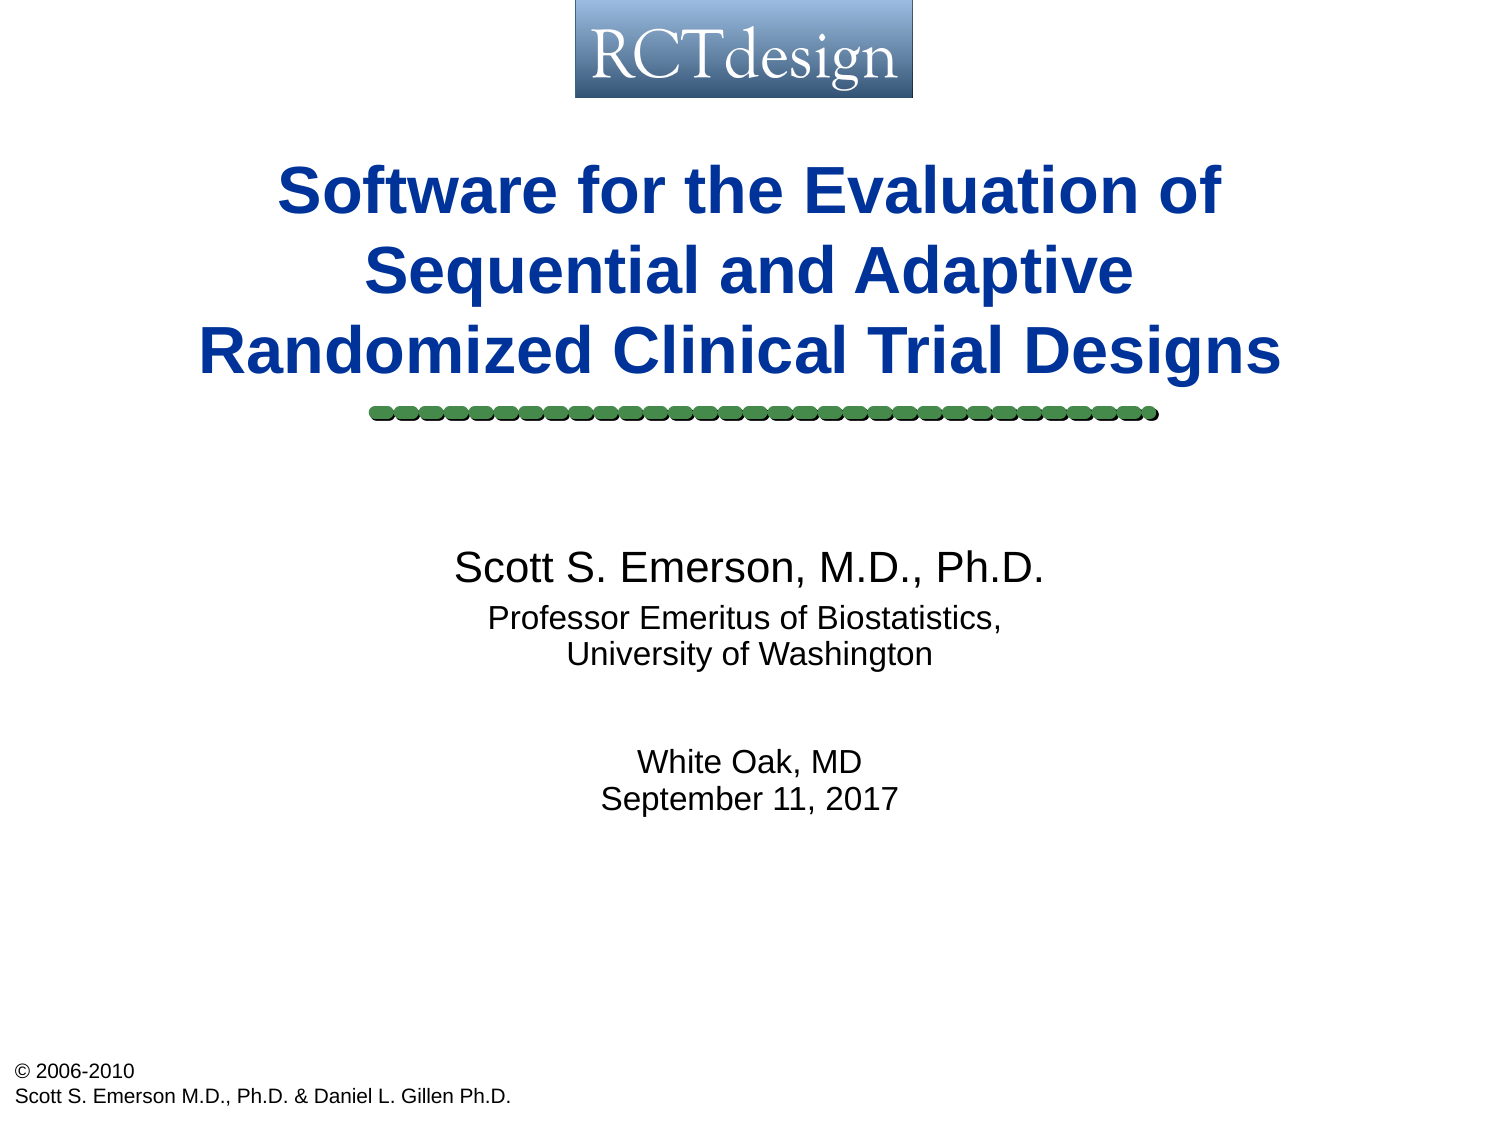

# Software for the Evaluation of Sequential and Adaptive Randomized Clinical Trial Designs
Scott S. Emerson, M.D., Ph.D.
Professor Emeritus of Biostatistics,
University of Washington
White Oak, MD
September 11, 2017
© 2006-2010
Scott S. Emerson M.D., Ph.D. & Daniel L. Gillen Ph.D.